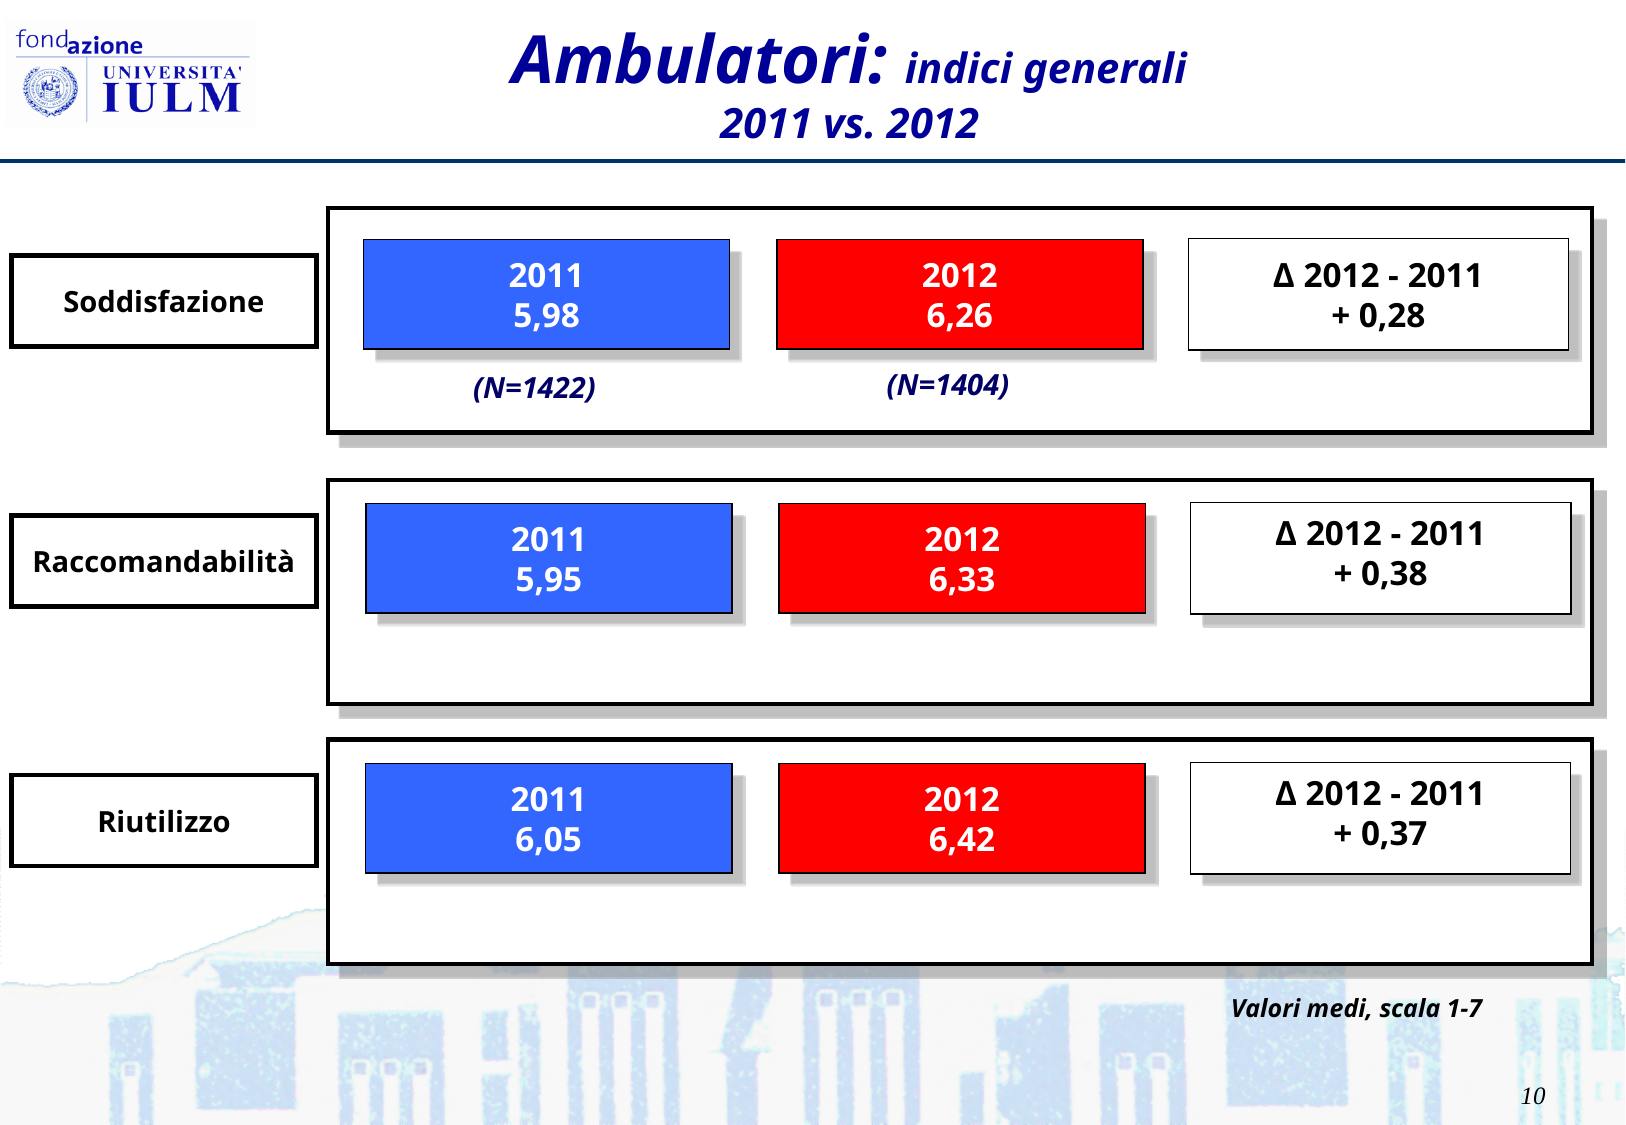

Ambulatori: indici generali
2011 vs. 2012
Δ 2012 - 2011
+ 0,28
2011
5,98
2012
6,26
Soddisfazione
(N=1404)
(N=1422)
Δ 2012 - 2011
+ 0,38
2011
5,95
2012
6,33
Raccomandabilità
Δ 2012 - 2011
+ 0,37
2011
6,05
2012
6,42
Riutilizzo
Valori medi, scala 1-7